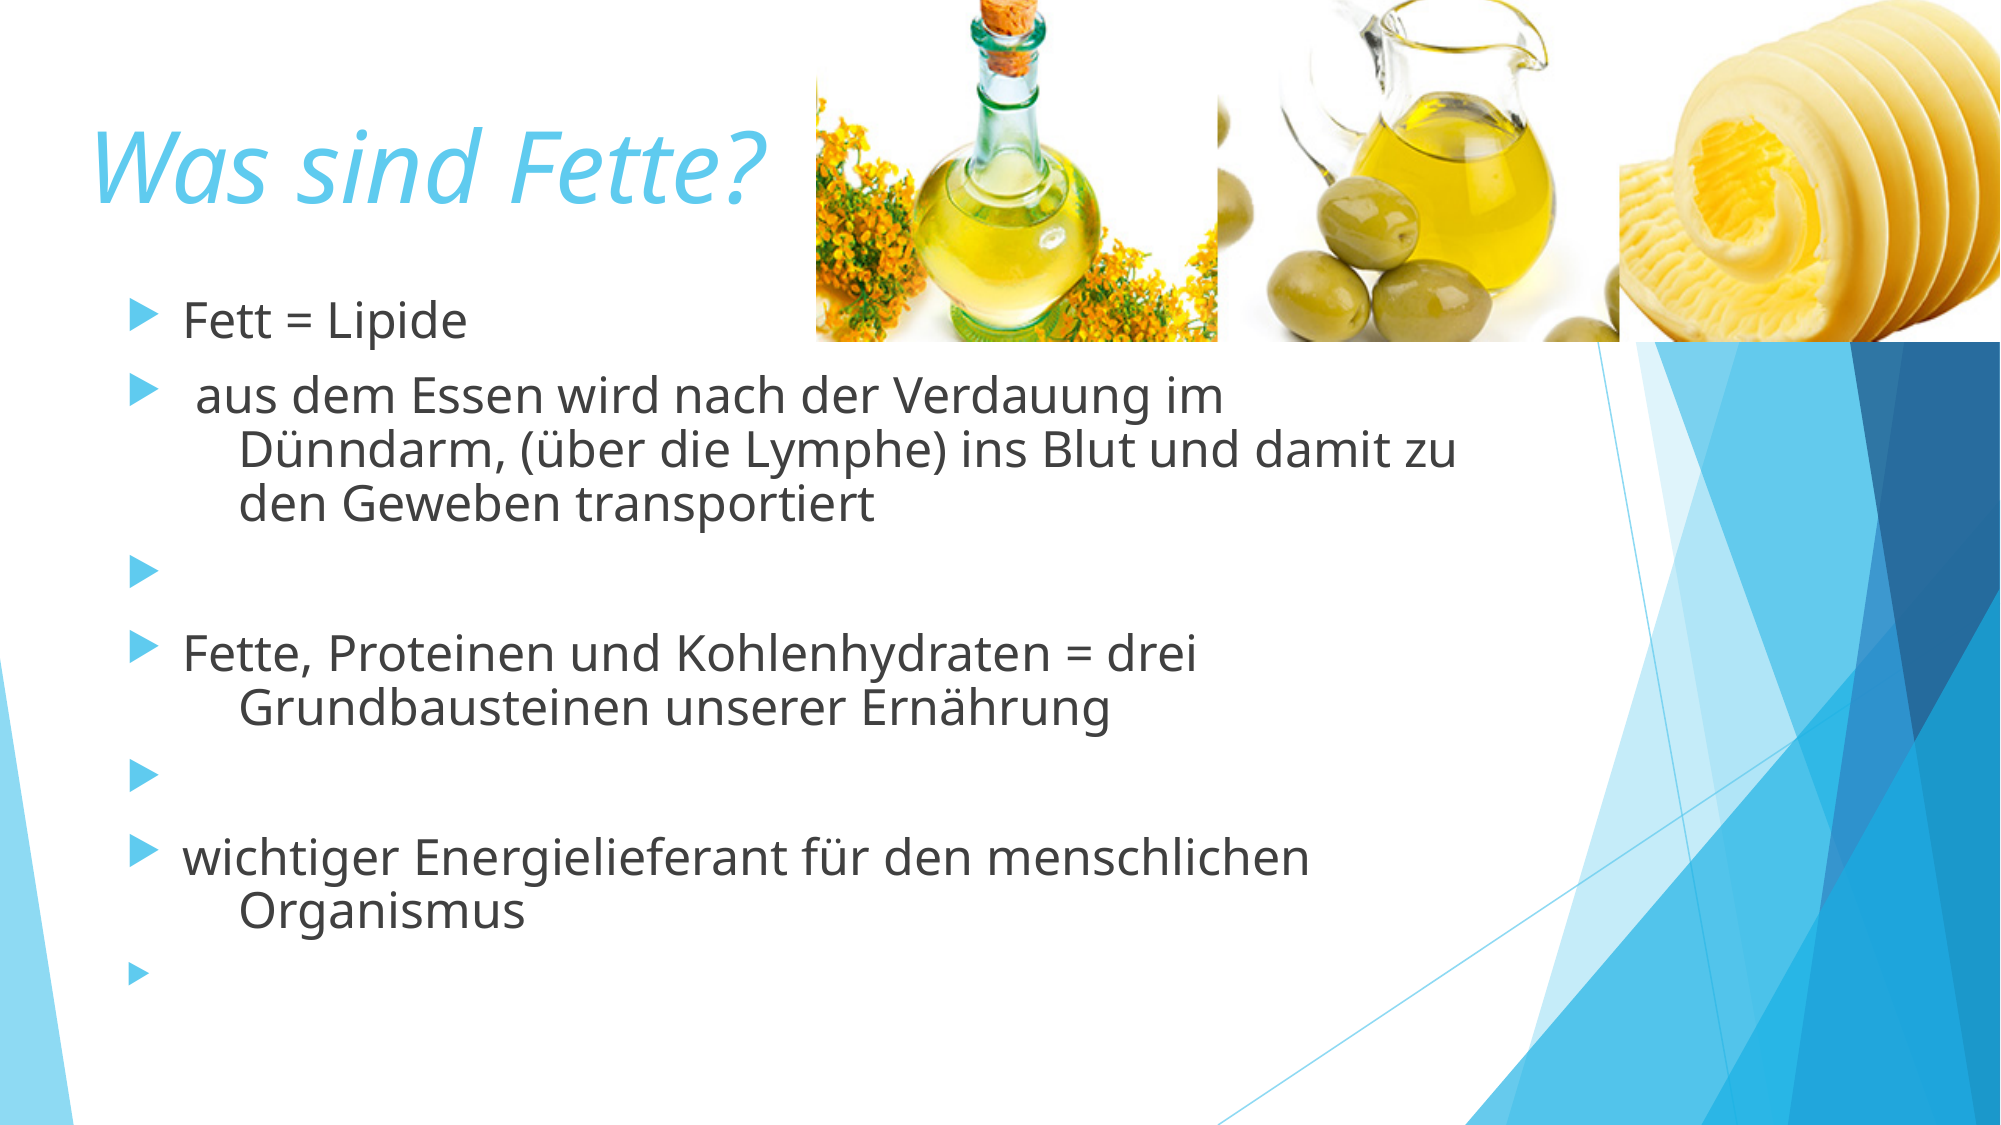

# Was sind Fette?
Fett = Lipide
 aus dem Essen wird nach der Verdauung im Dünndarm, (über die Lymphe) ins Blut und damit zu den Geweben transportiert
Fette, Proteinen und Kohlenhydraten = drei Grundbausteinen unserer Ernährung
wichtiger Energielieferant für den menschlichen Organismus